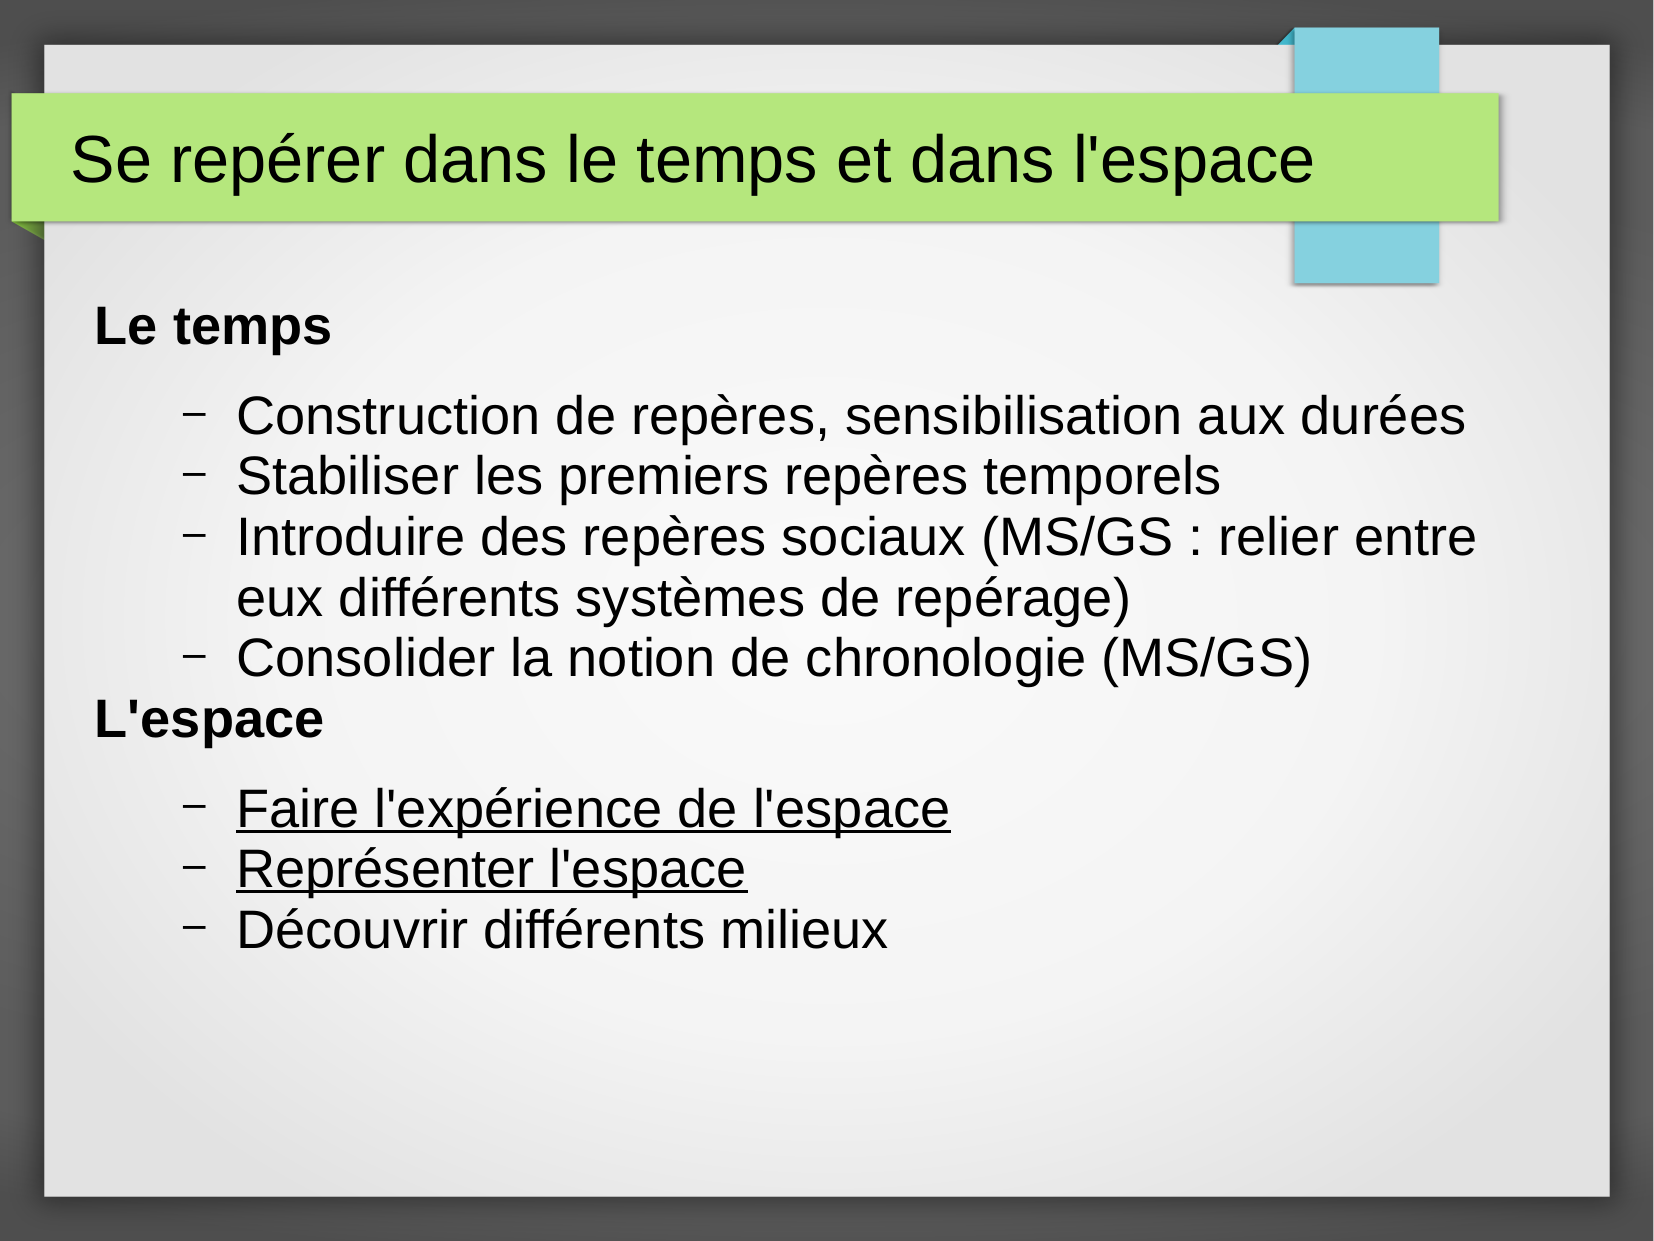

# Se repérer dans le temps et dans l'espace
Le temps
Construction de repères, sensibilisation aux durées
Stabiliser les premiers repères temporels
Introduire des repères sociaux (MS/GS : relier entre eux différents systèmes de repérage)
Consolider la notion de chronologie (MS/GS)
L'espace
Faire l'expérience de l'espace
Représenter l'espace
Découvrir différents milieux